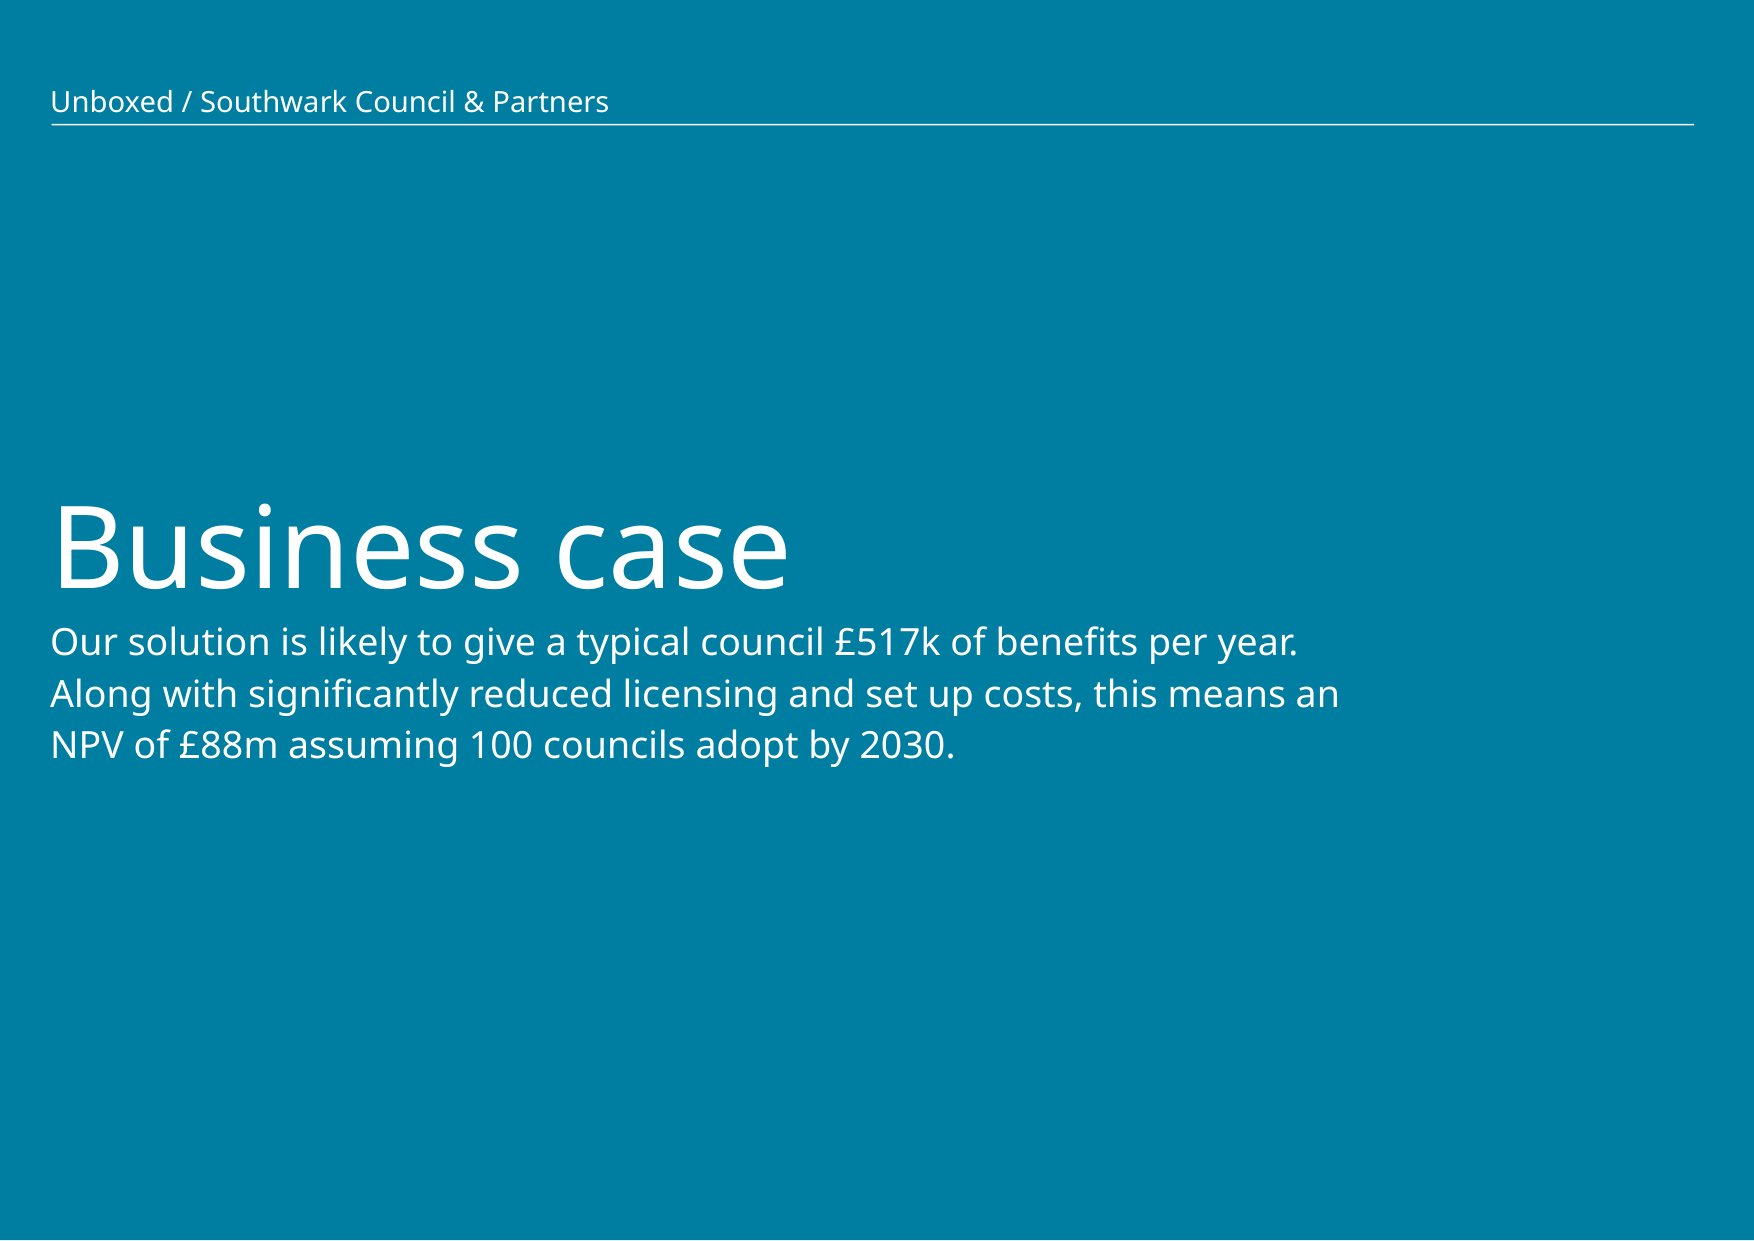

Unboxed / Southwark Council & Partners
Business case
Our solution is likely to give a typical council £517k of benefits per year. Along with significantly reduced licensing and set up costs, this means an NPV of £88m assuming 100 councils adopt by 2030.